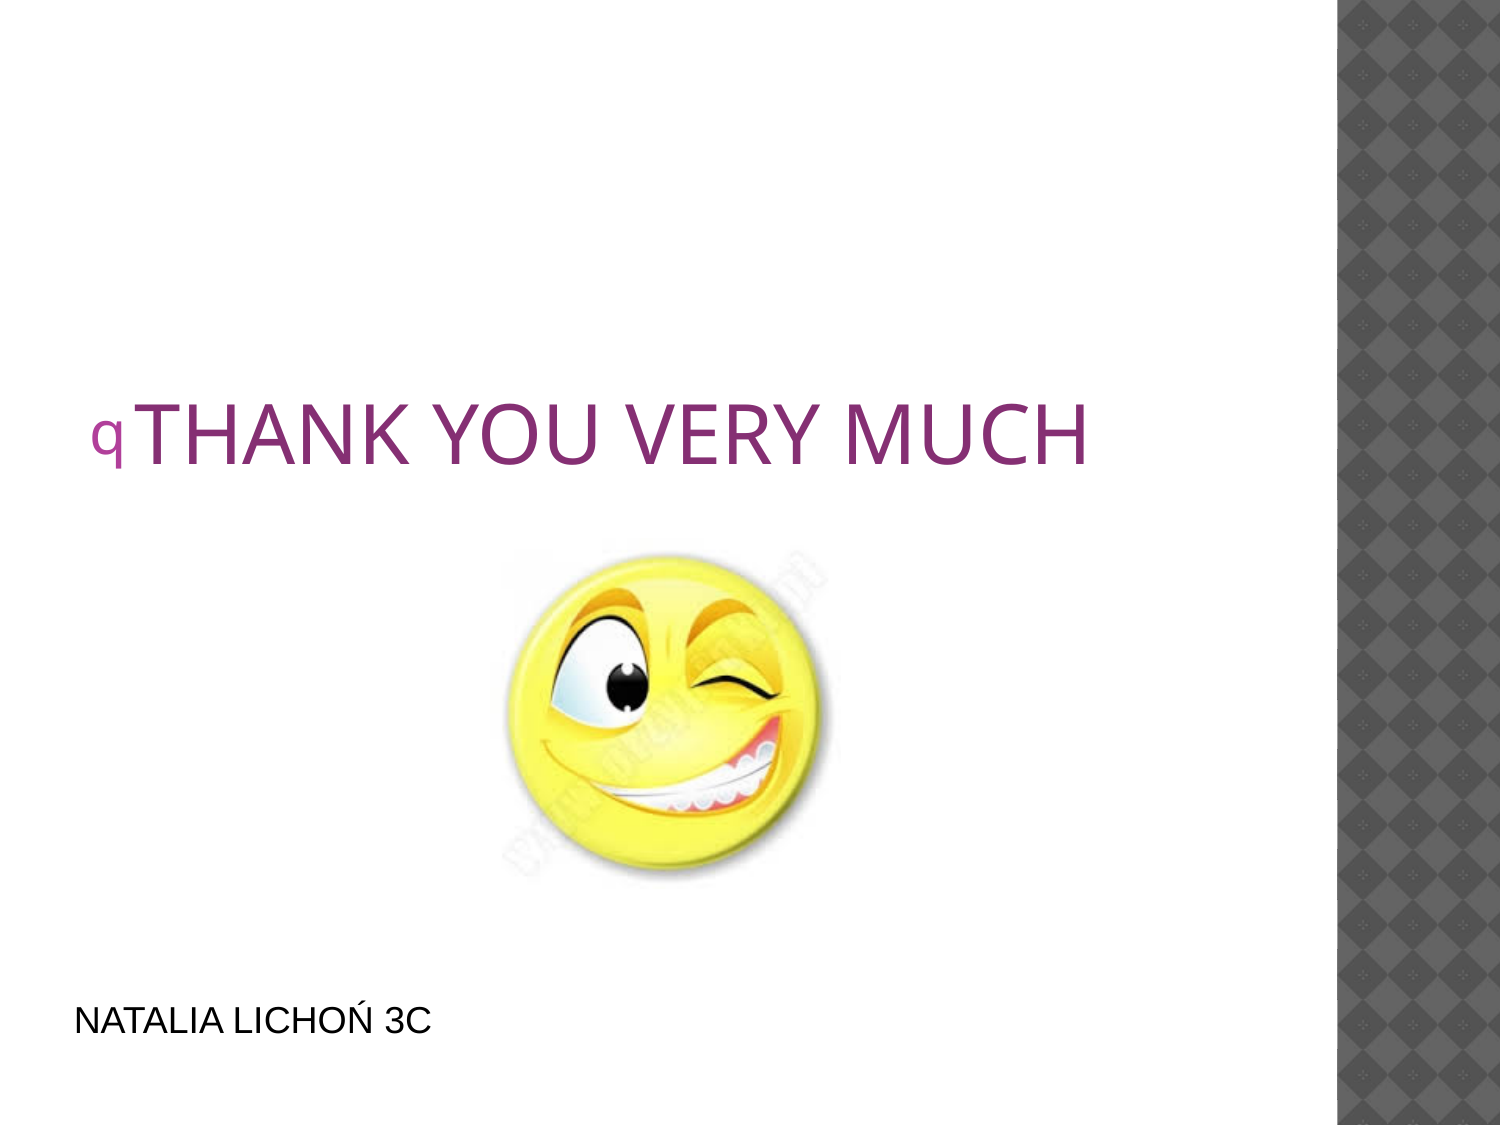

# THANK YOU VERY MUCH
NATALIA LICHOŃ 3C